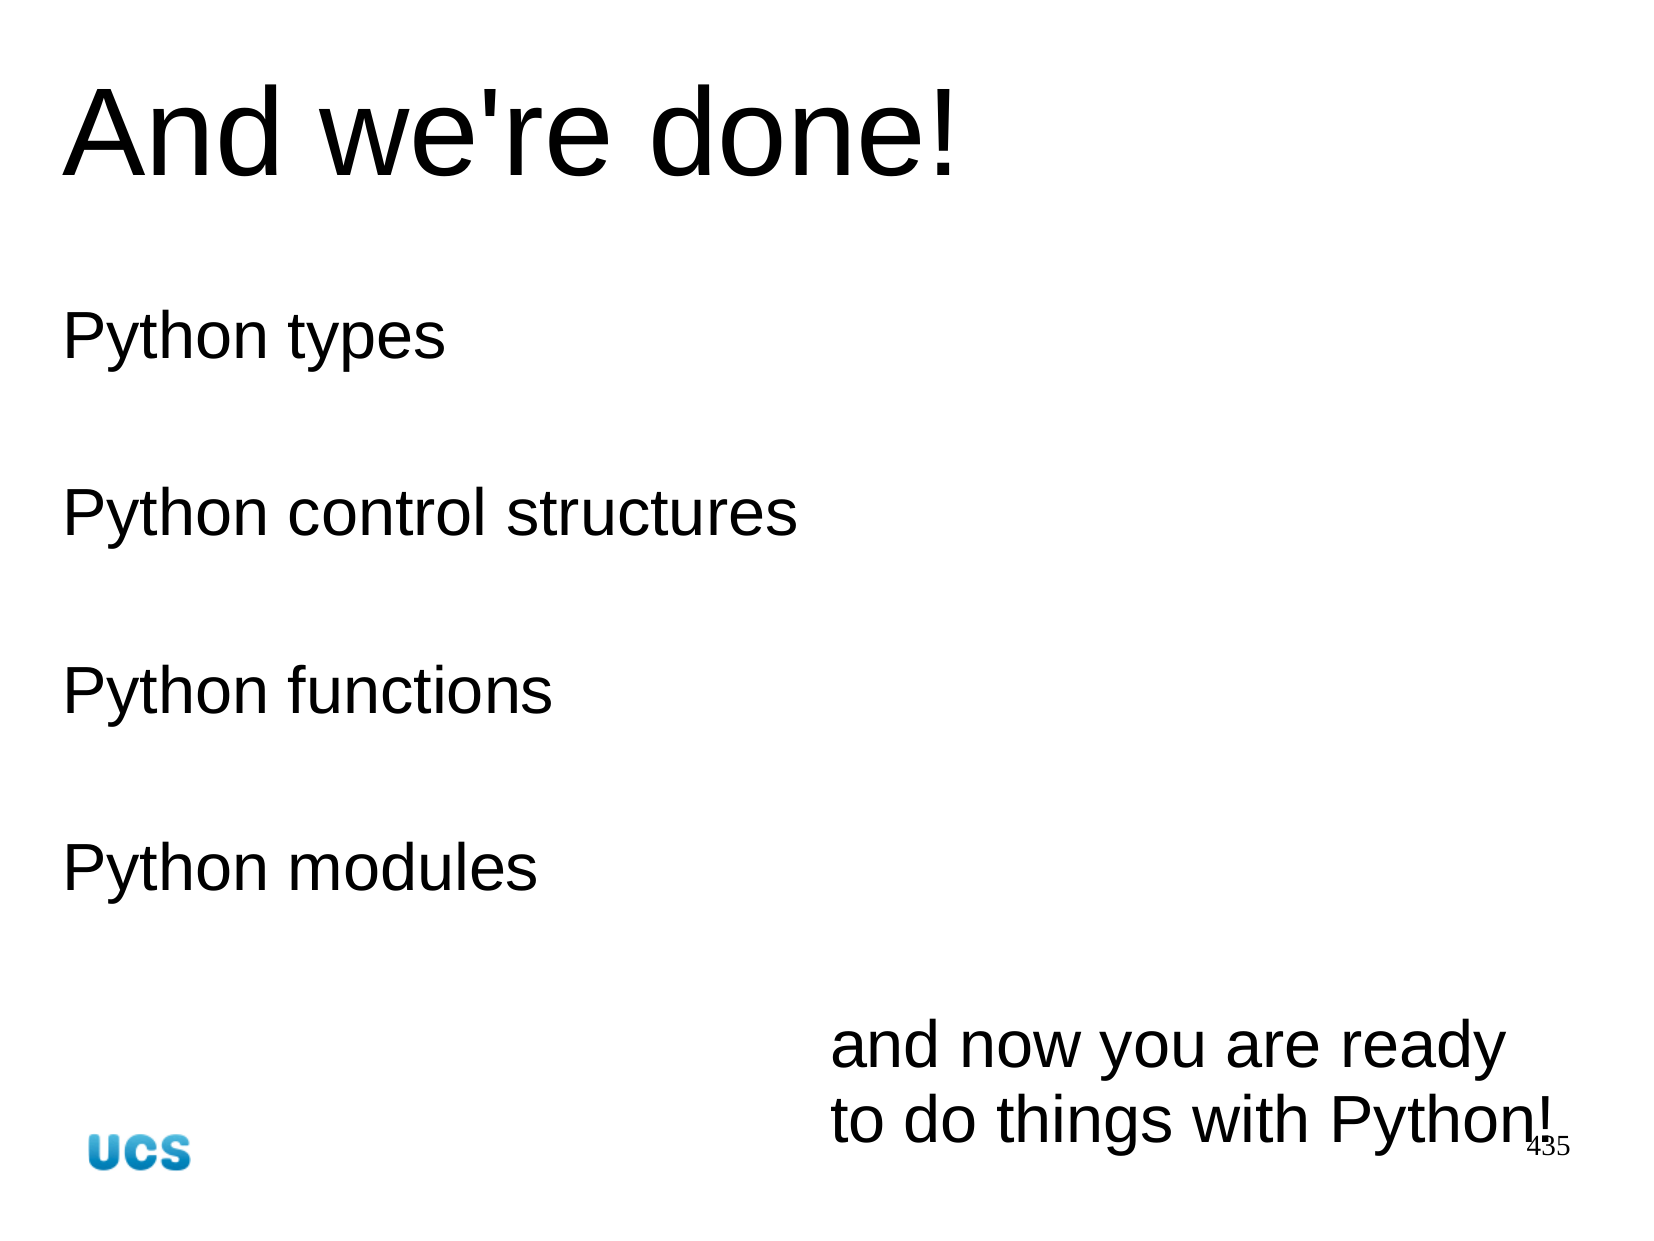

And we're done!
Python types
Python control structures
Python functions
Python modules
and now you are ready
to do things with Python!
435